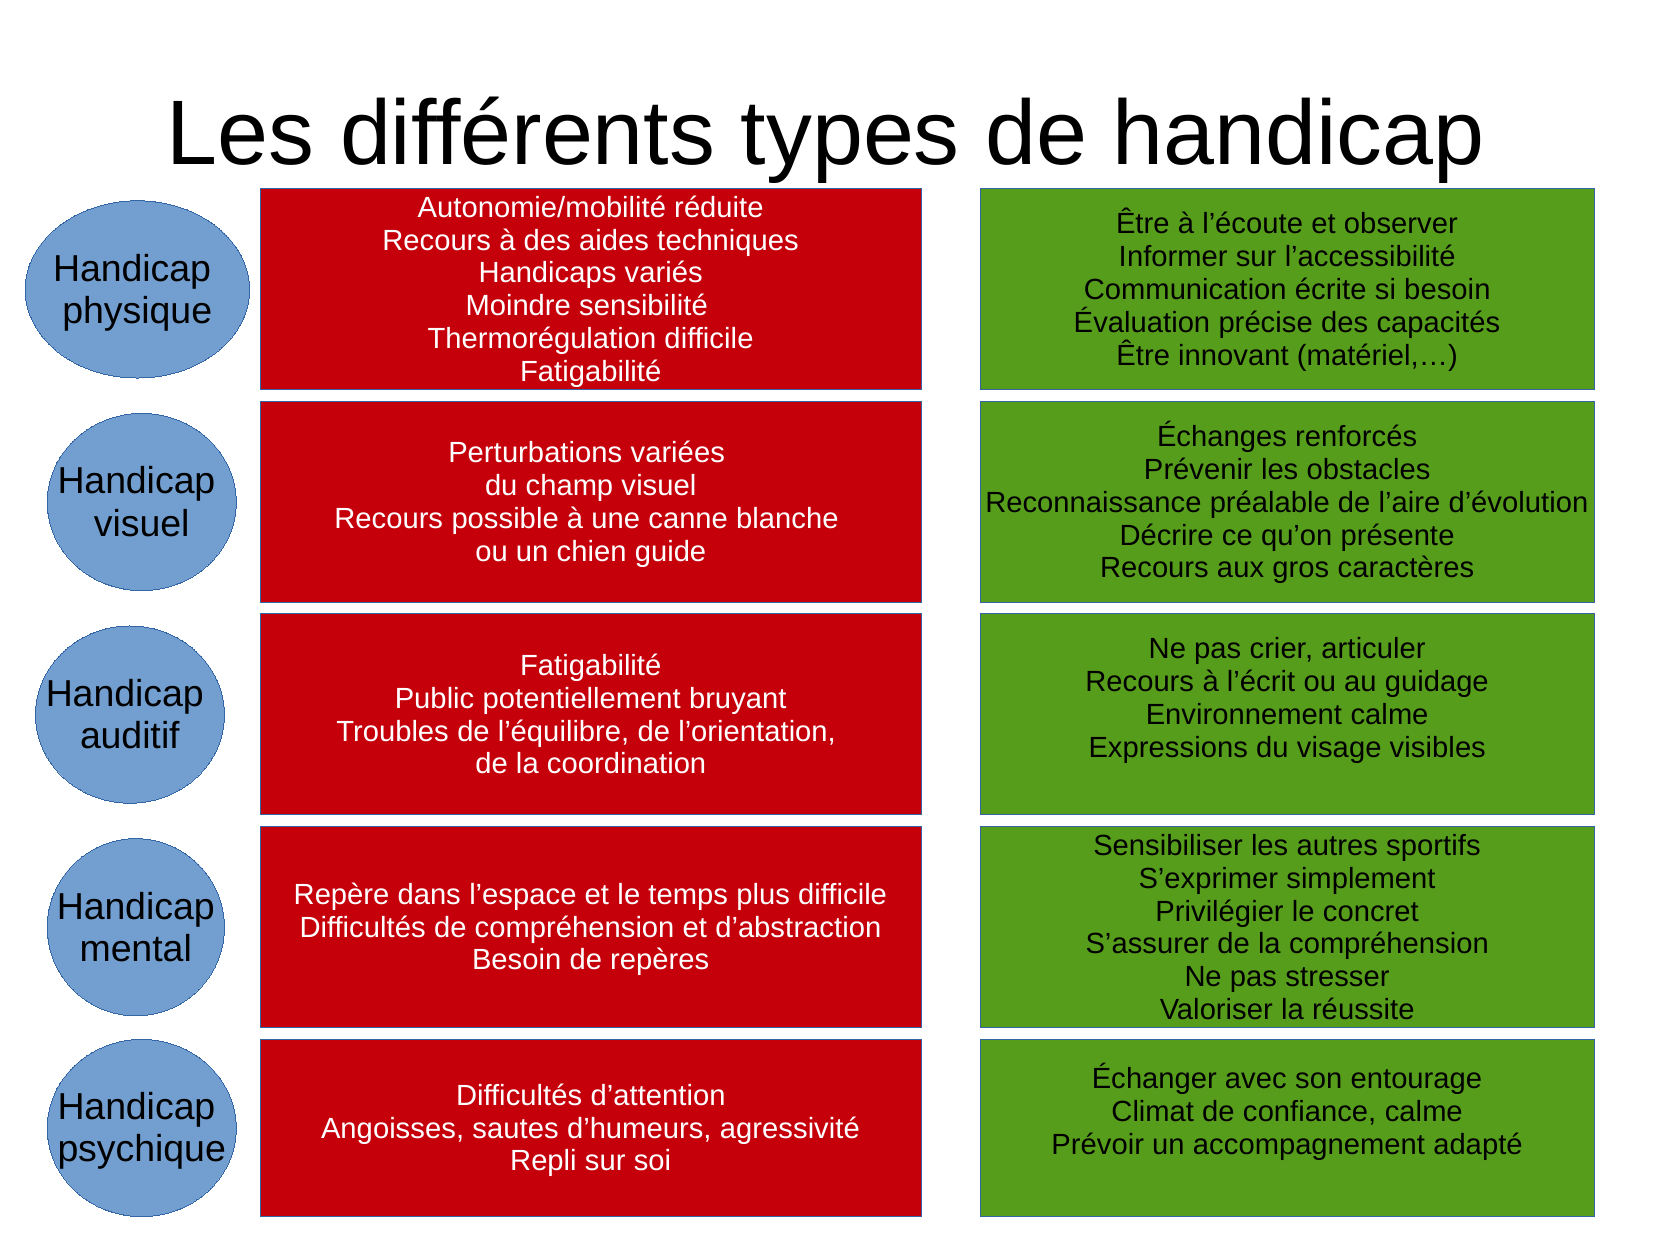

# Les différents types de handicap
Autonomie/mobilité réduite
Recours à des aides techniques
Handicaps variés
Moindre sensibilité
Thermorégulation difficile
Fatigabilité
Être à l’écoute et observer
Informer sur l’accessibilité
Communication écrite si besoin
Évaluation précise des capacités
Être innovant (matériel,…)
Handicap
physique
Perturbations variées
du champ visuel
Recours possible à une canne blanche
ou un chien guide
Échanges renforcés
Prévenir les obstacles
Reconnaissance préalable de l’aire d’évolution
Décrire ce qu’on présente
Recours aux gros caractères
Handicap
visuel
Fatigabilité
Public potentiellement bruyant
Troubles de l’équilibre, de l’orientation,
de la coordination
Ne pas crier, articuler
Recours à l’écrit ou au guidage
Environnement calme
Expressions du visage visibles
Handicap
auditif
Repère dans l’espace et le temps plus difficile
Difficultés de compréhension et d’abstraction
Besoin de repères
Sensibiliser les autres sportifs
S’exprimer simplement
Privilégier le concret
S’assurer de la compréhension
Ne pas stresser
Valoriser la réussite
Handicap
mental
Handicap
psychique
Échanger avec son entourage
Climat de confiance, calme
Prévoir un accompagnement adapté
Difficultés d’attention
Angoisses, sautes d’humeurs, agressivité
Repli sur soi